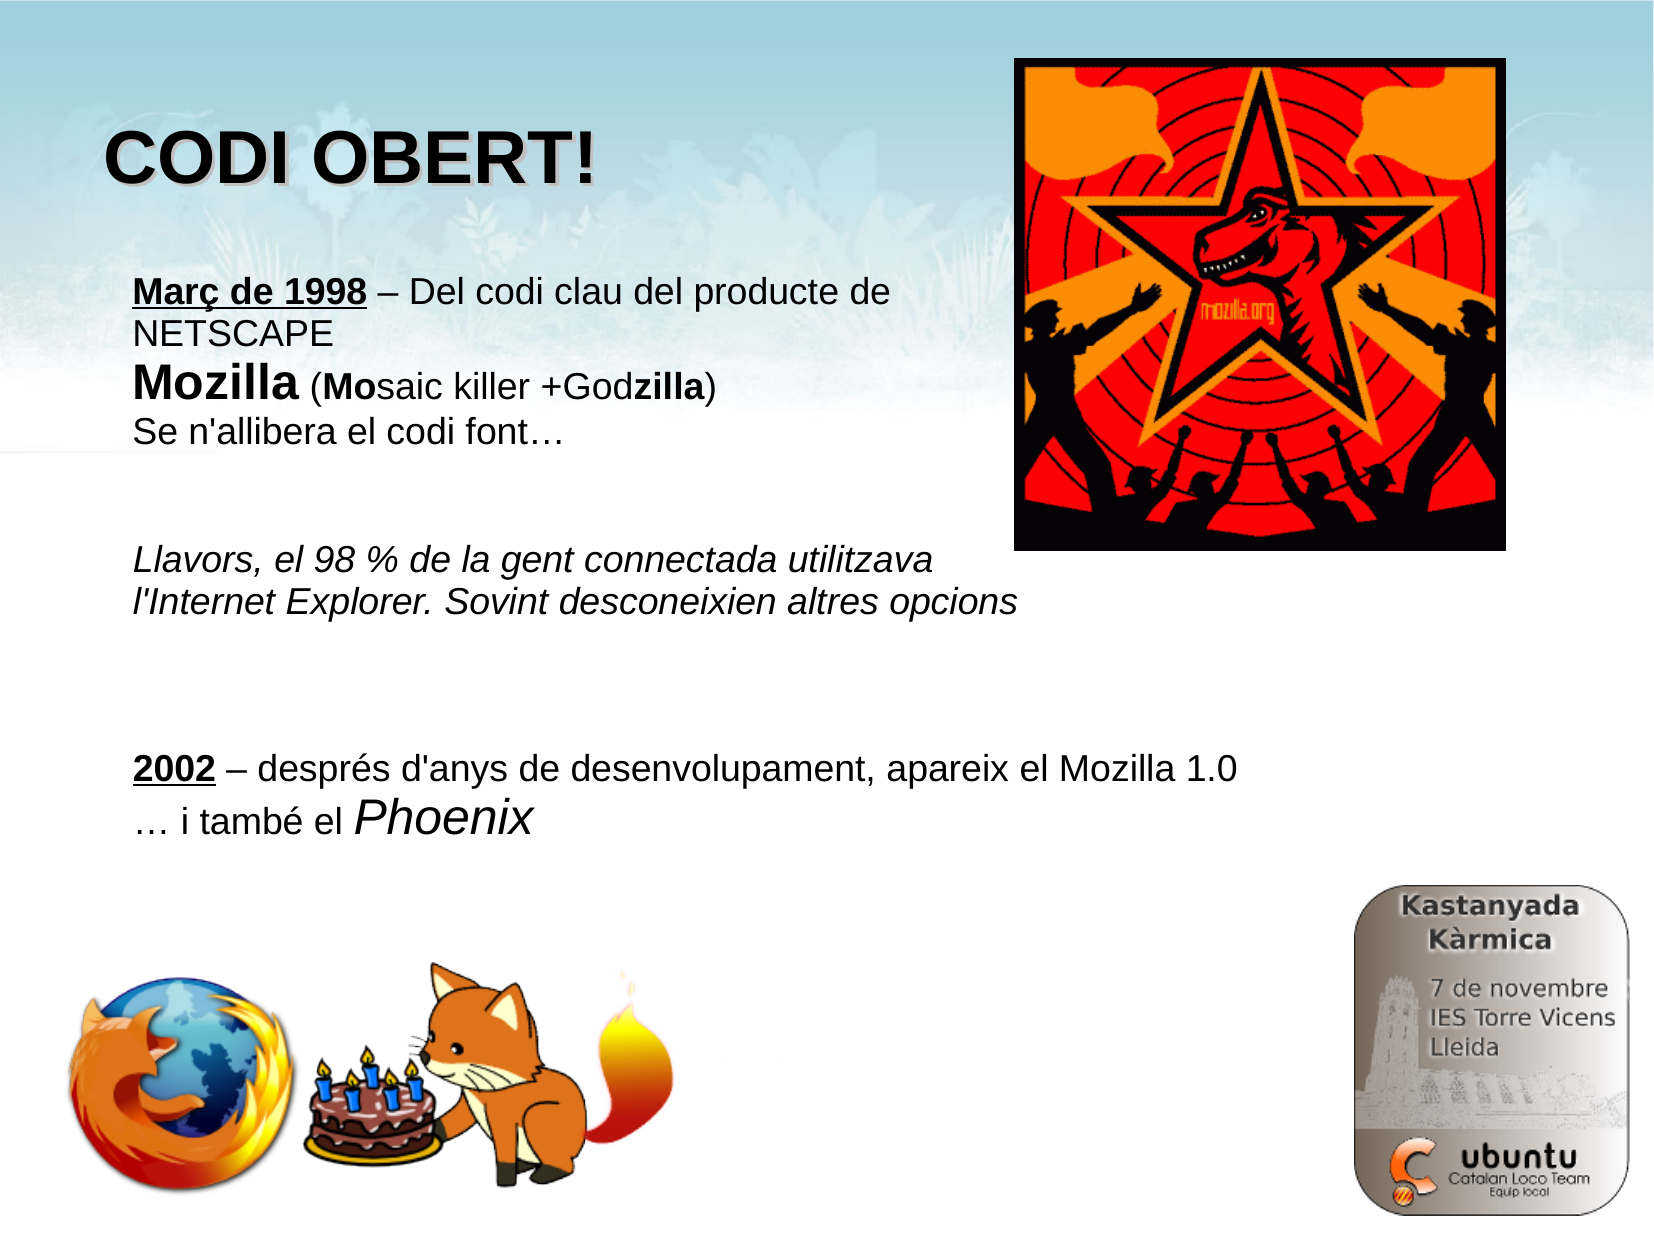

CODI OBERT!
Març de 1998 – Del codi clau del producte de NETSCAPE
Mozilla (Mosaic killer +Godzilla)
Se n'allibera el codi font…
Llavors, el 98 % de la gent connectada utilitzava
l'Internet Explorer. Sovint desconeixien altres opcions
2002 – després d'anys de desenvolupament, apareix el Mozilla 1.0
… i també el Phoenix